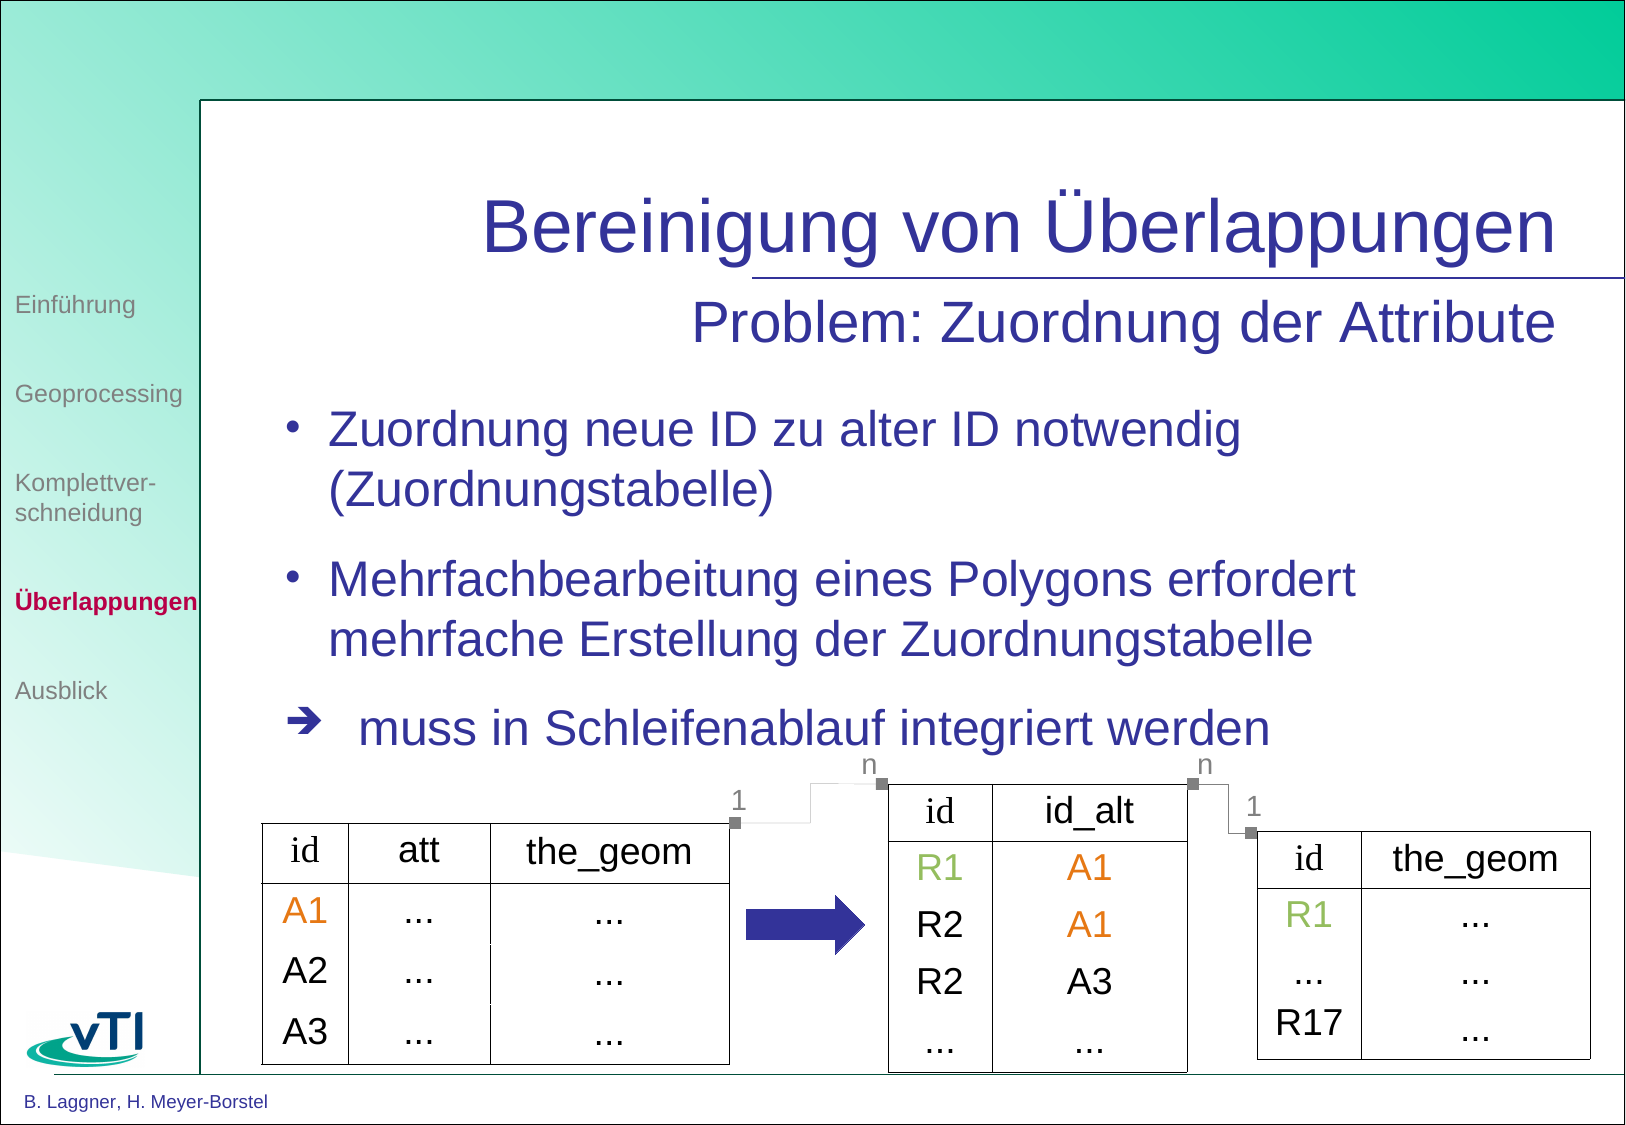

Bereinigung von Überlappungen
Problem: Zuordnung der Attribute
Einführung
Geoprocessing
Komplettver-schneidung
Überlappungen
Ausblick
Zuordnung neue ID zu alter ID notwendig (Zuordnungstabelle)
Mehrfachbearbeitung eines Polygons erfordert mehrfache Erstellung der Zuordnungstabelle
muss in Schleifenablauf integriert werden
n
n
1
1
| id | id\_alt |
| --- | --- |
| R1 | A1 |
| R2 | A1 |
| R2 | A3 |
| ... | ... |
| id | att | the\_geom |
| --- | --- | --- |
| A1 | ... | ... |
| A2 | ... | ... |
| A3 | ... | ... |
| id | the\_geom |
| --- | --- |
| R1 | ... |
| ... | ... |
| R17 | ... |